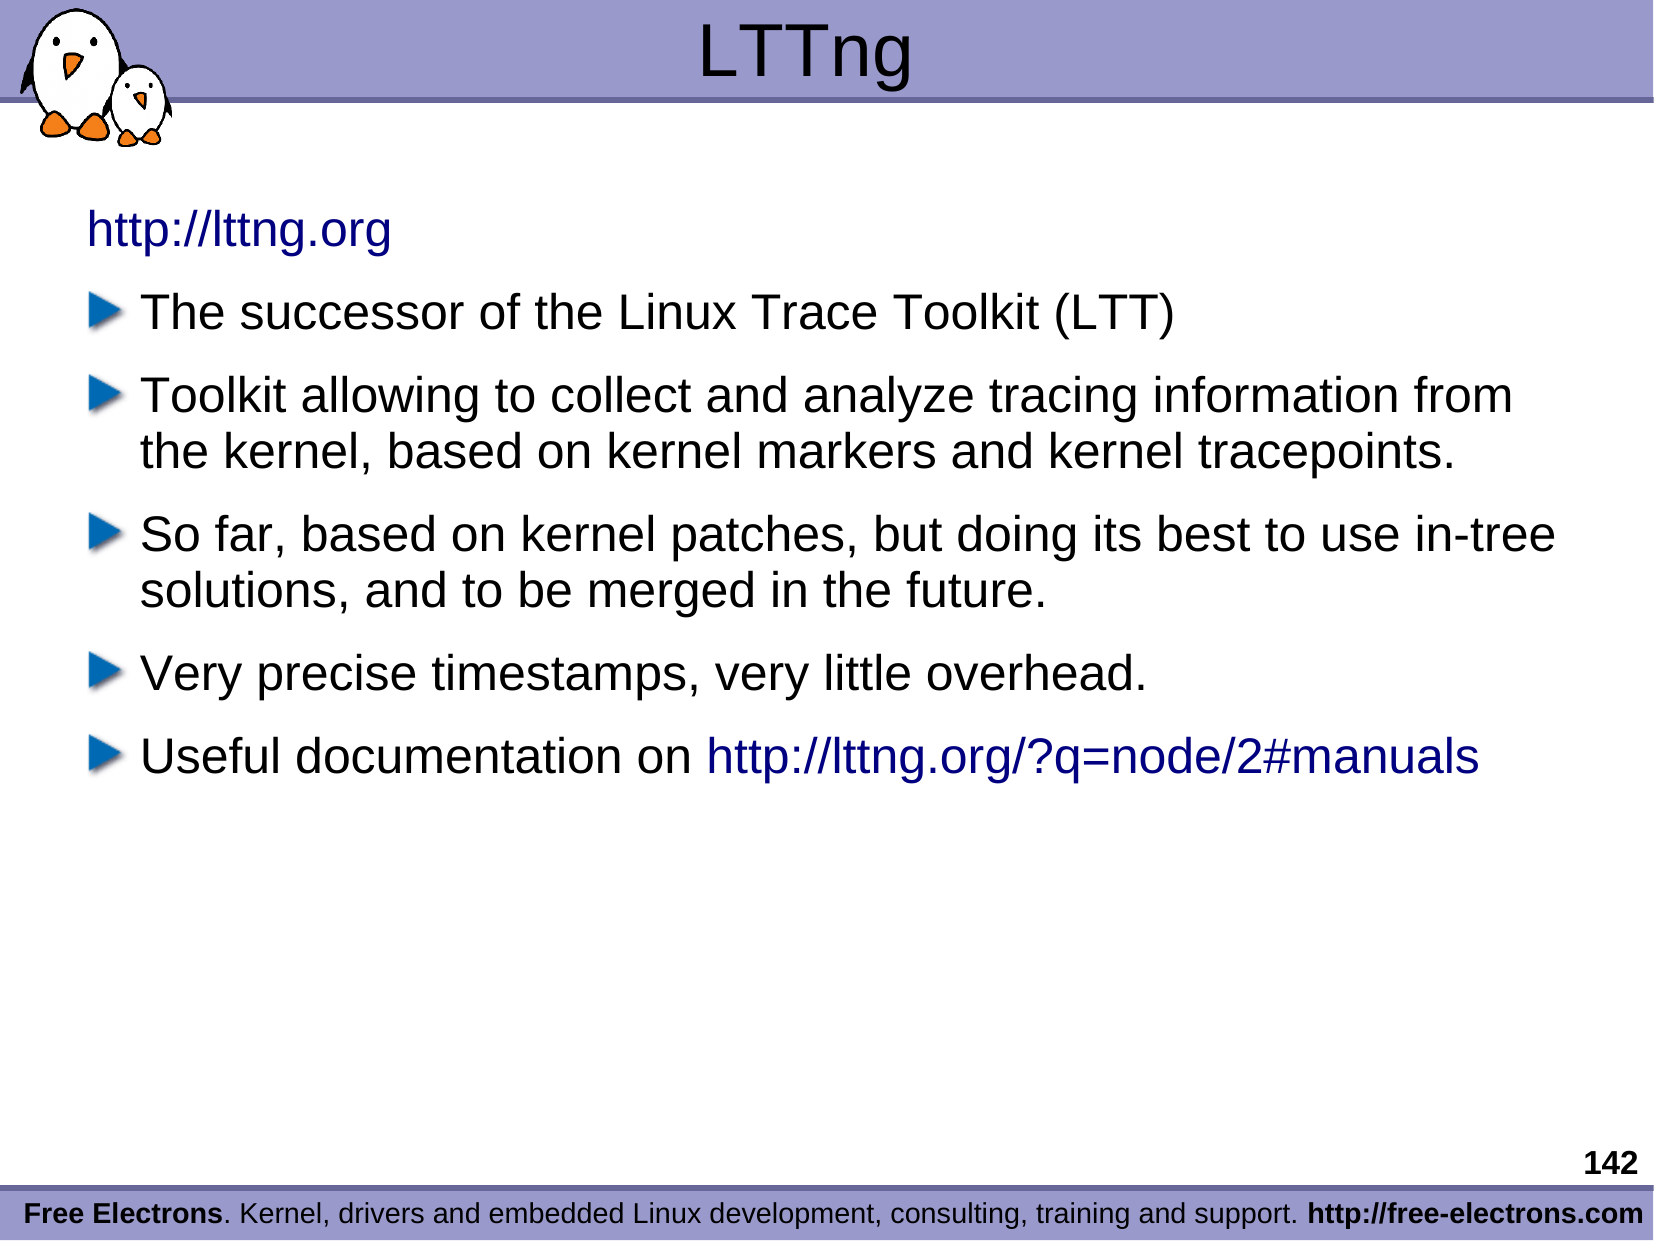

# LTTng
http://lttng.org
The successor of the Linux Trace Toolkit (LTT)
Toolkit allowing to collect and analyze tracing information from the kernel, based on kernel markers and kernel tracepoints.
So far, based on kernel patches, but doing its best to use in-tree solutions, and to be merged in the future.
Very precise timestamps, very little overhead.
Useful documentation on http://lttng.org/?q=node/2#manuals